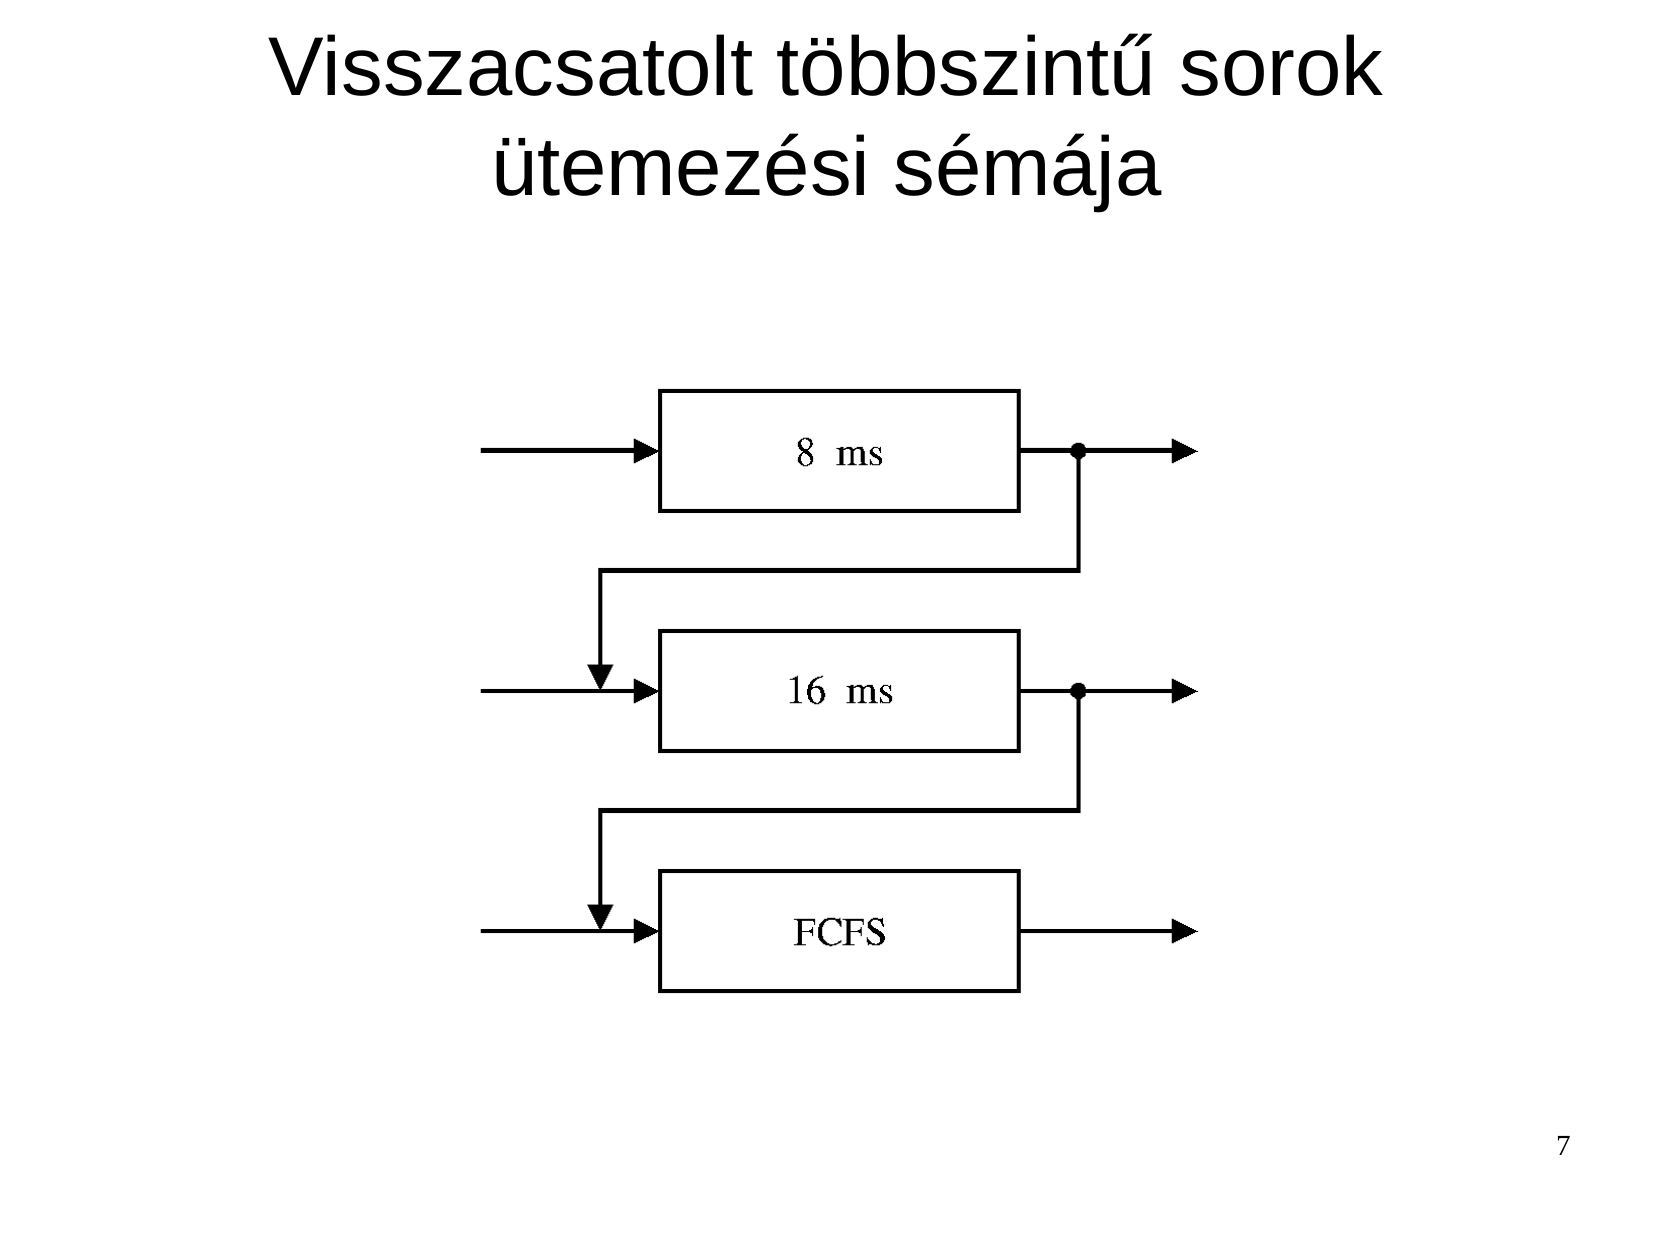

# Visszacsatolt többszintű sorok ütemezési sémája
7